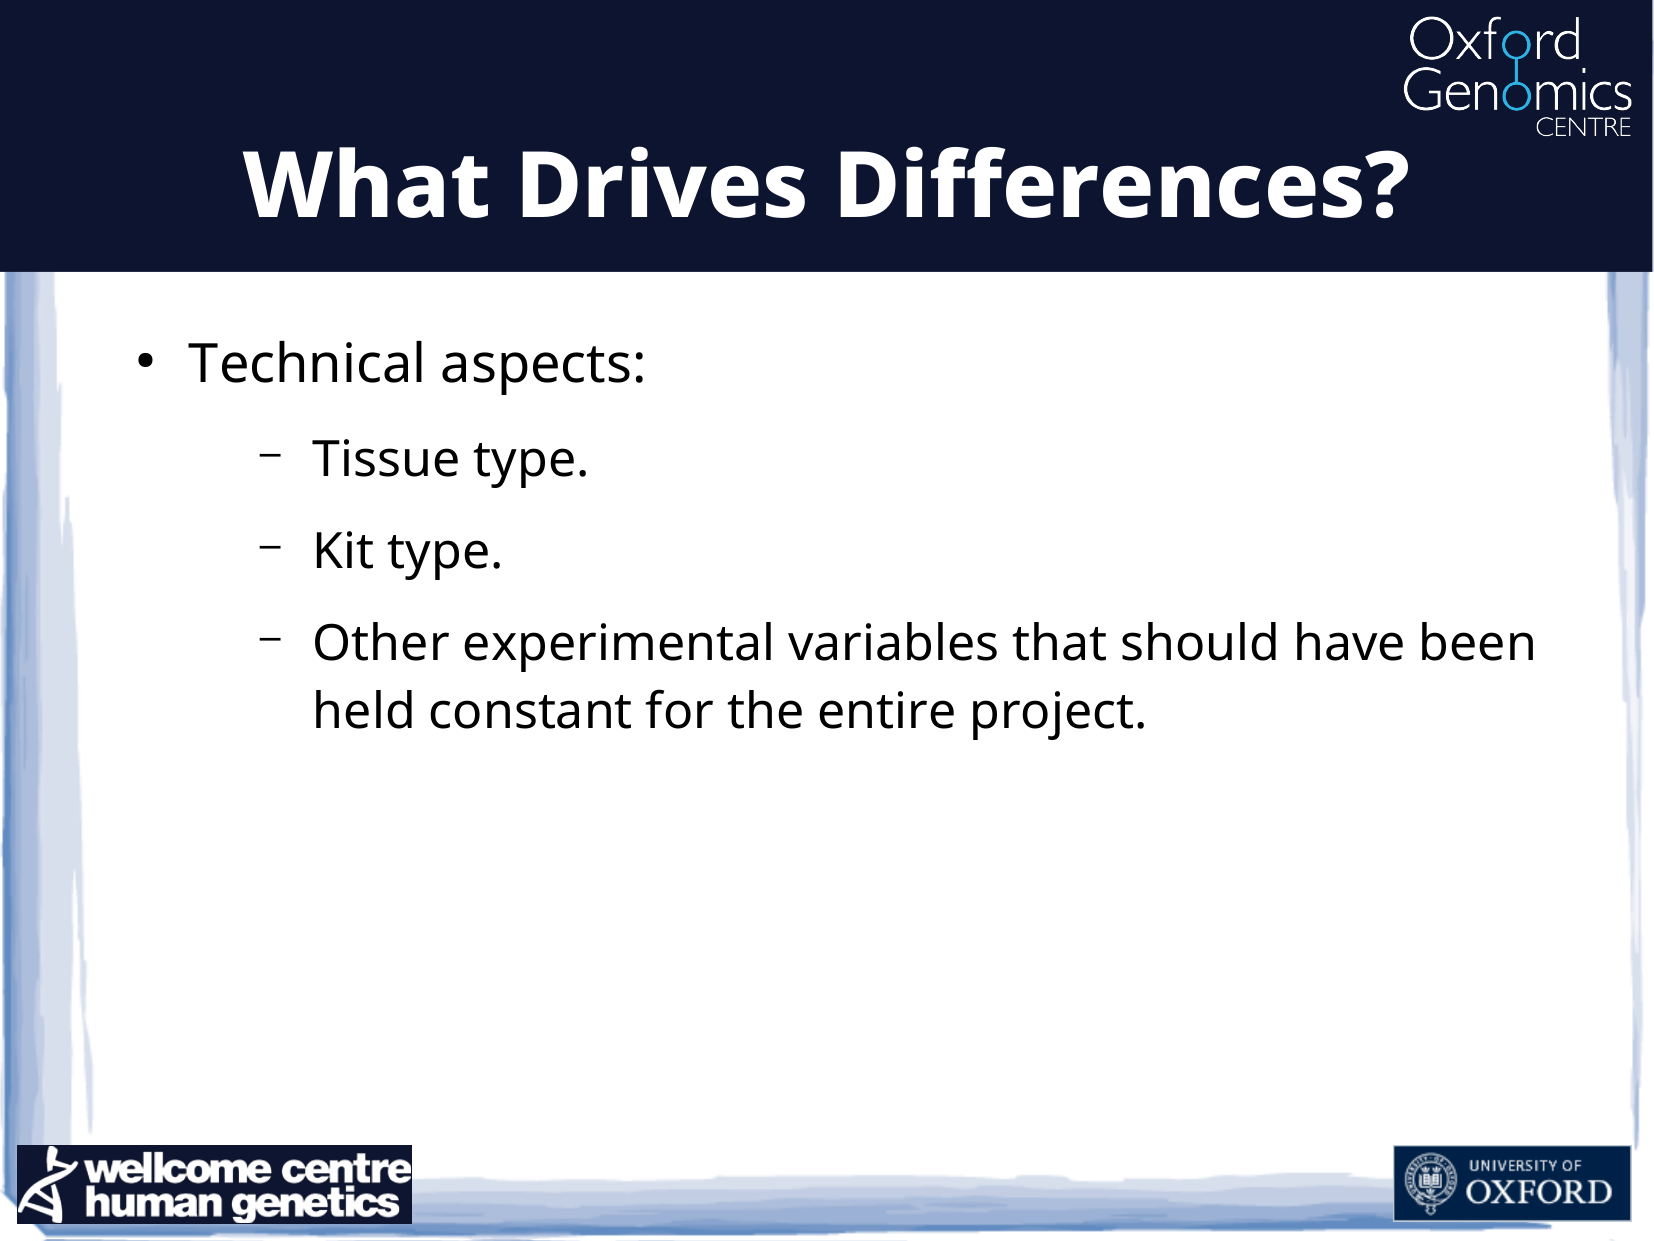

# What Drives Differences?
Technical aspects:
Tissue type.
Kit type.
Other experimental variables that should have been held constant for the entire project.